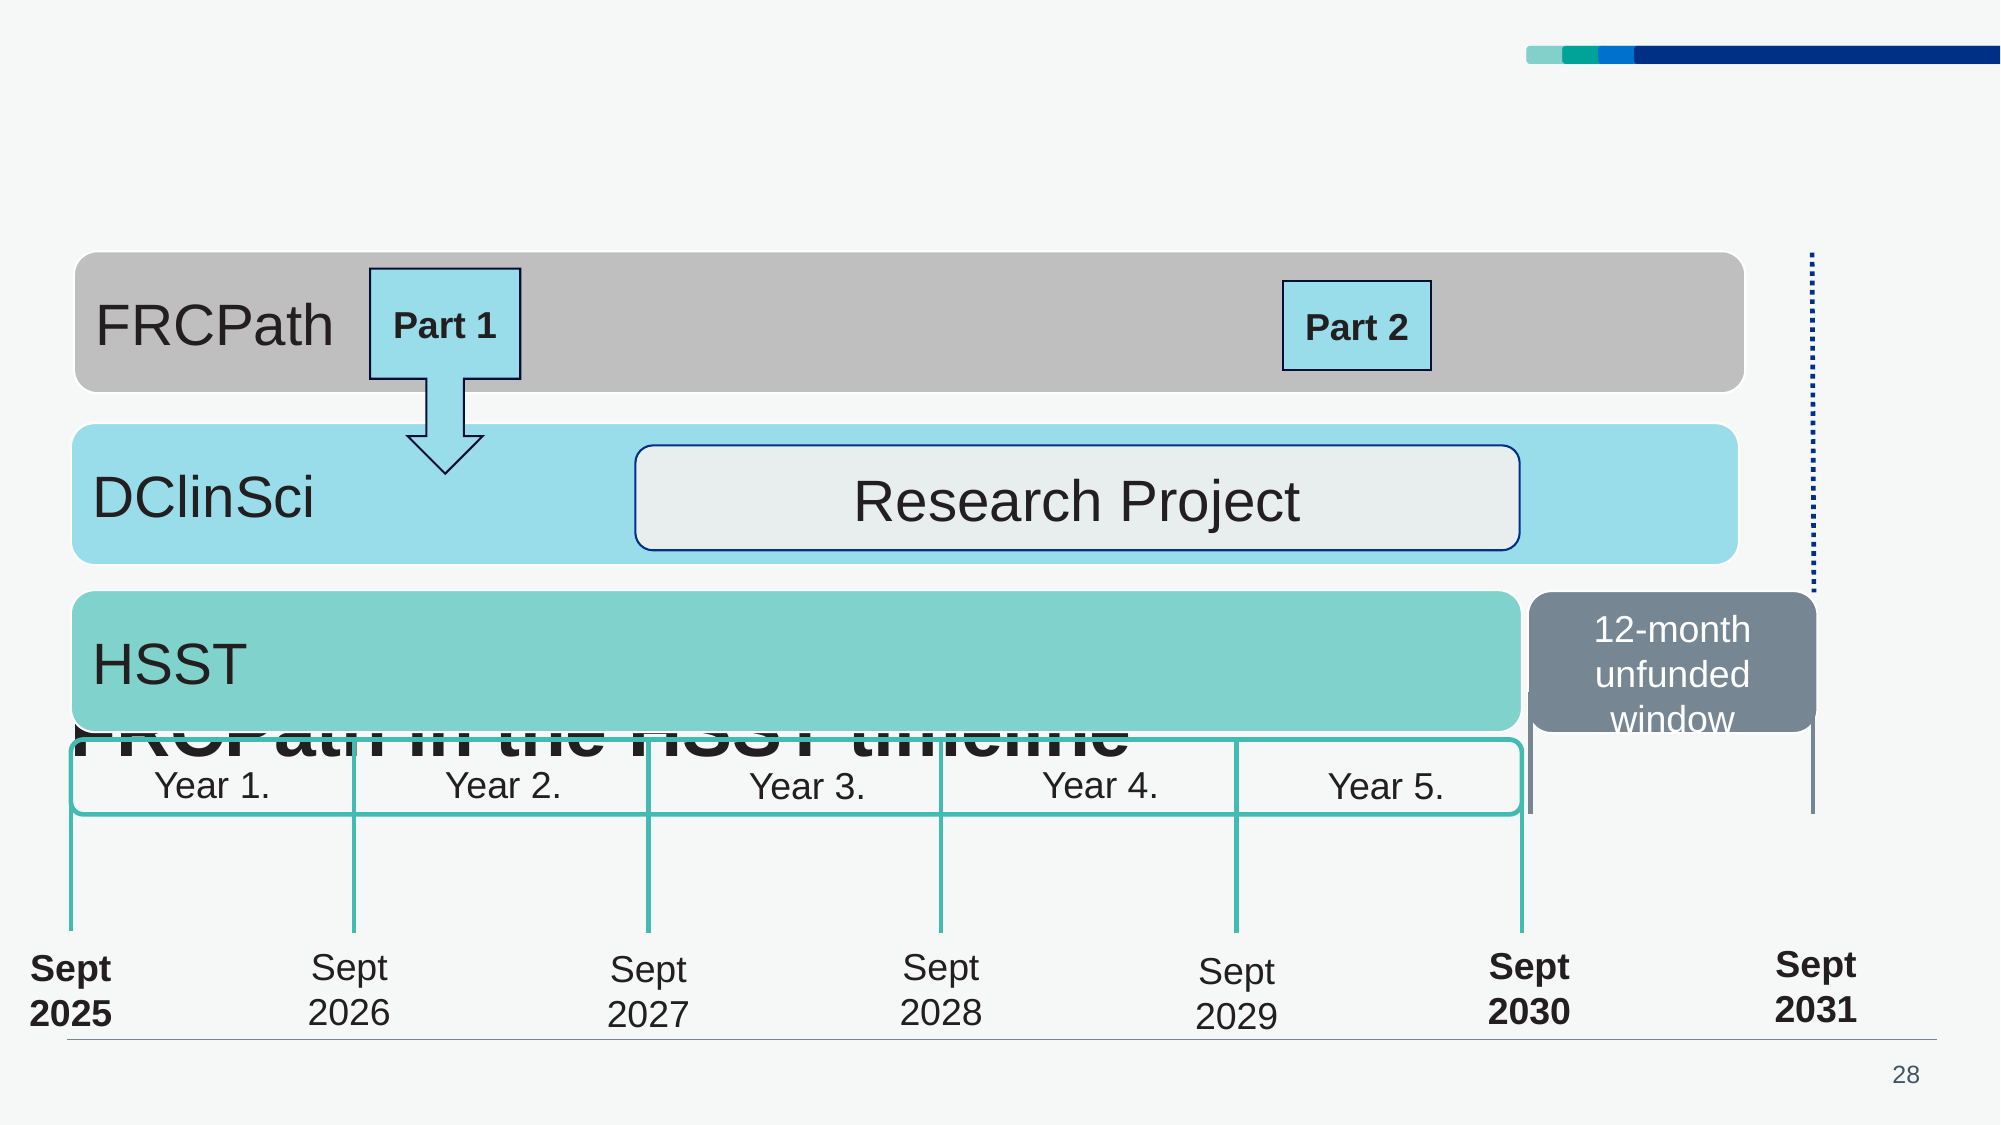

FRCPath
Part 1
Part 2
DClinSci
Research Project
# FRCPath in the HSST timeline
HSST
12-month unfunded window
Year 1.
Year 2.
Year 4.
Year 3.
Year 5.
Sept 2031
Sept 2030
Sept 2026
Sept 2028
Sept 2025
Sept 2027
Sept 2029